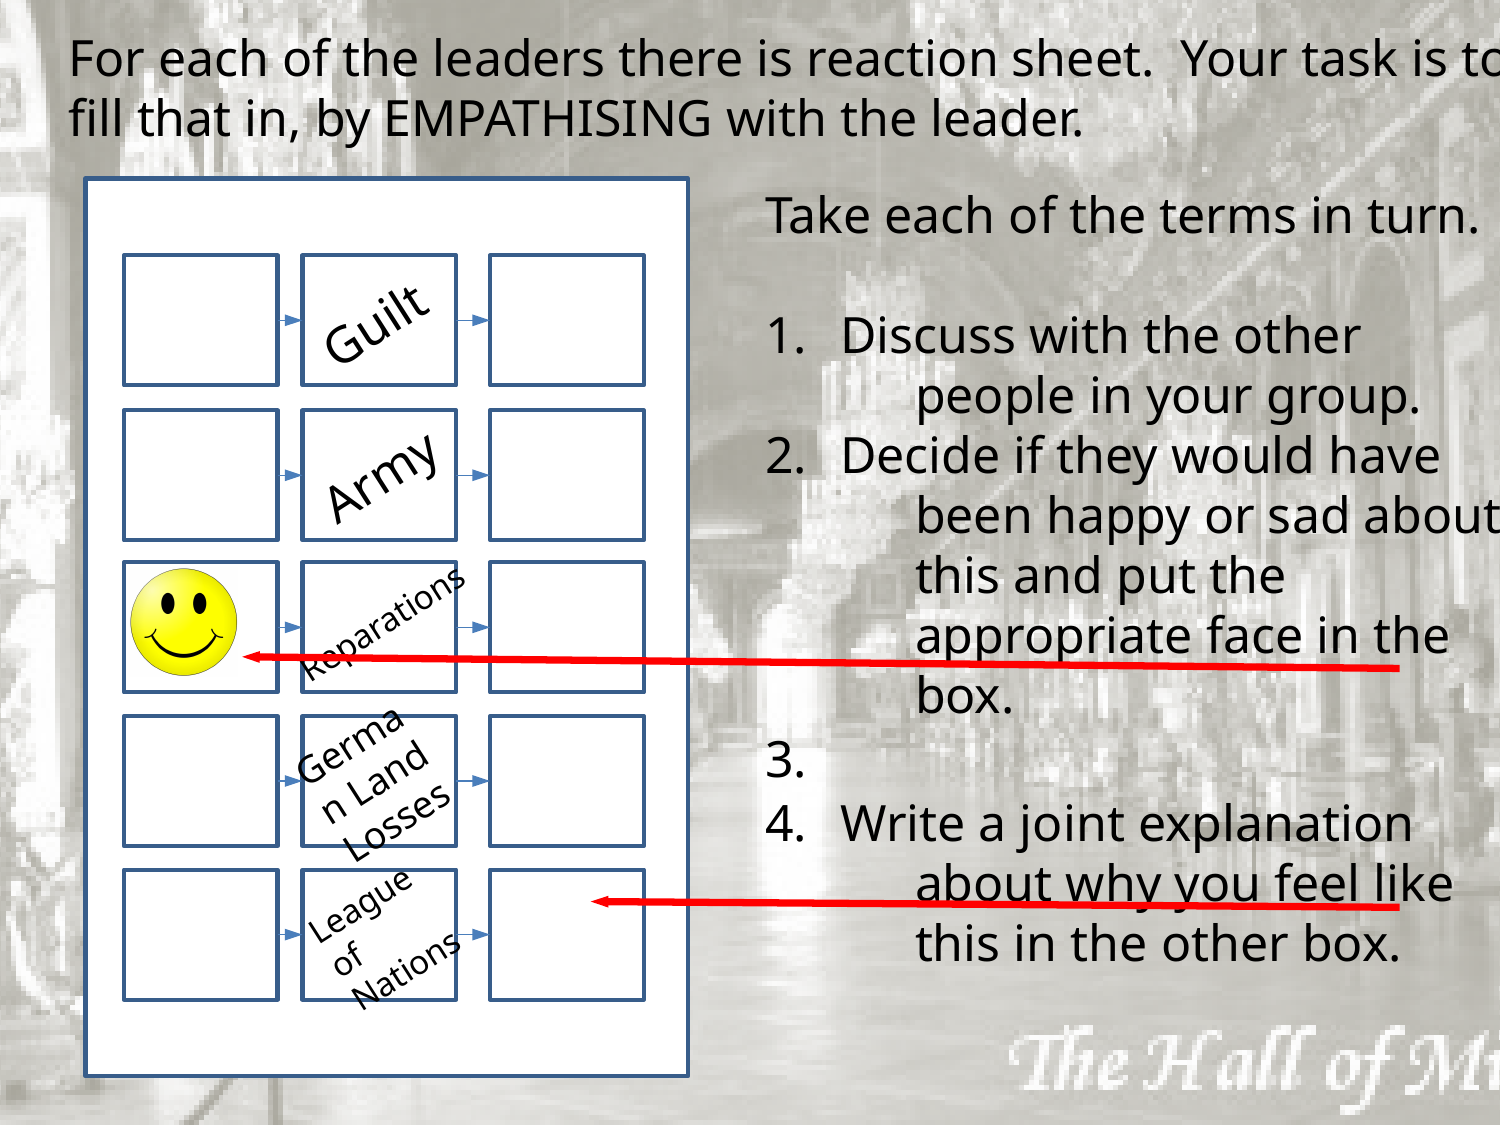

For each of the leaders there is reaction sheet. Your task is to fill that in, by EMPATHISING with the leader.
Take each of the terms in turn.
Discuss with the other people in your group.
Decide if they would have been happy or sad about this and put the appropriate face in the box.
Write a joint explanation about why you feel like this in the other box.
Guilt
Army
Reparations
German Land Losses
League of Nations